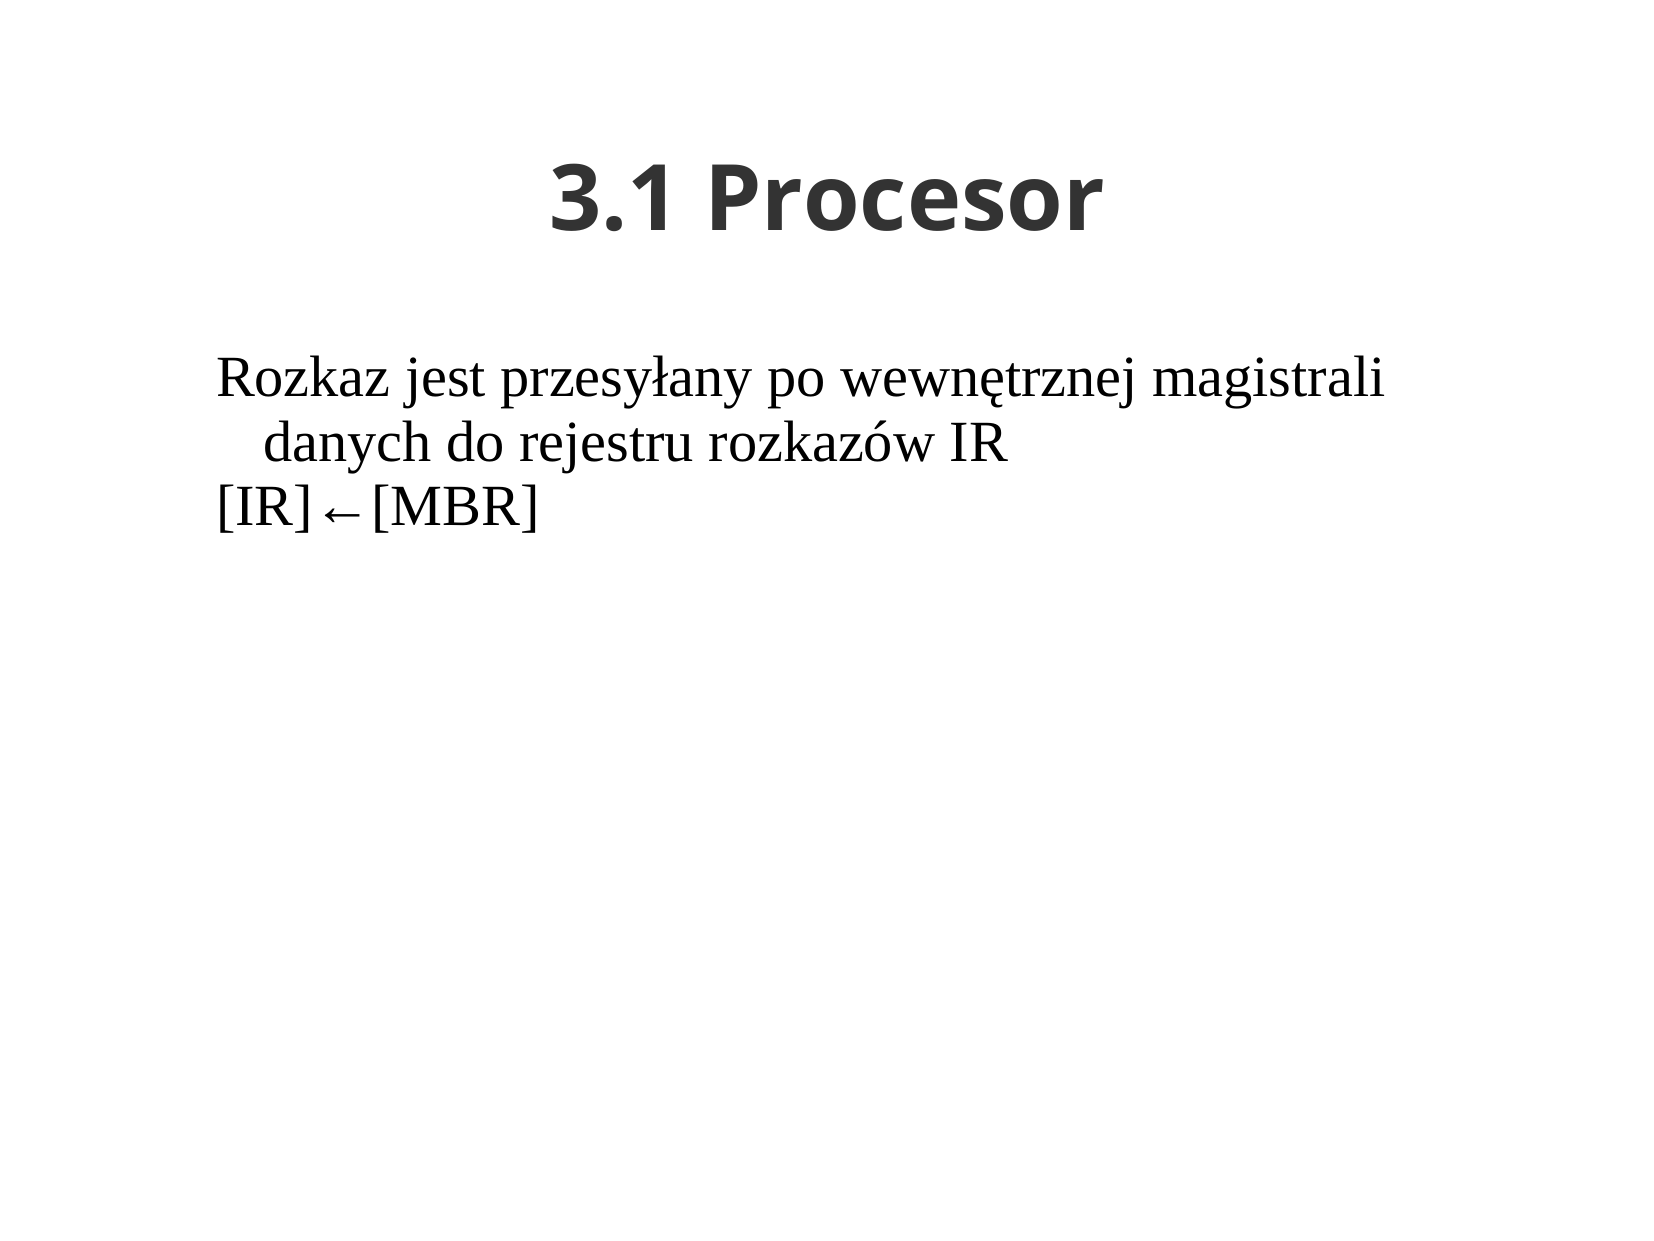

# 3.1 Procesor
Rozkaz jest przesyłany po wewnętrznej magistrali danych do rejestru rozkazów IR
[IR]←[MBR]